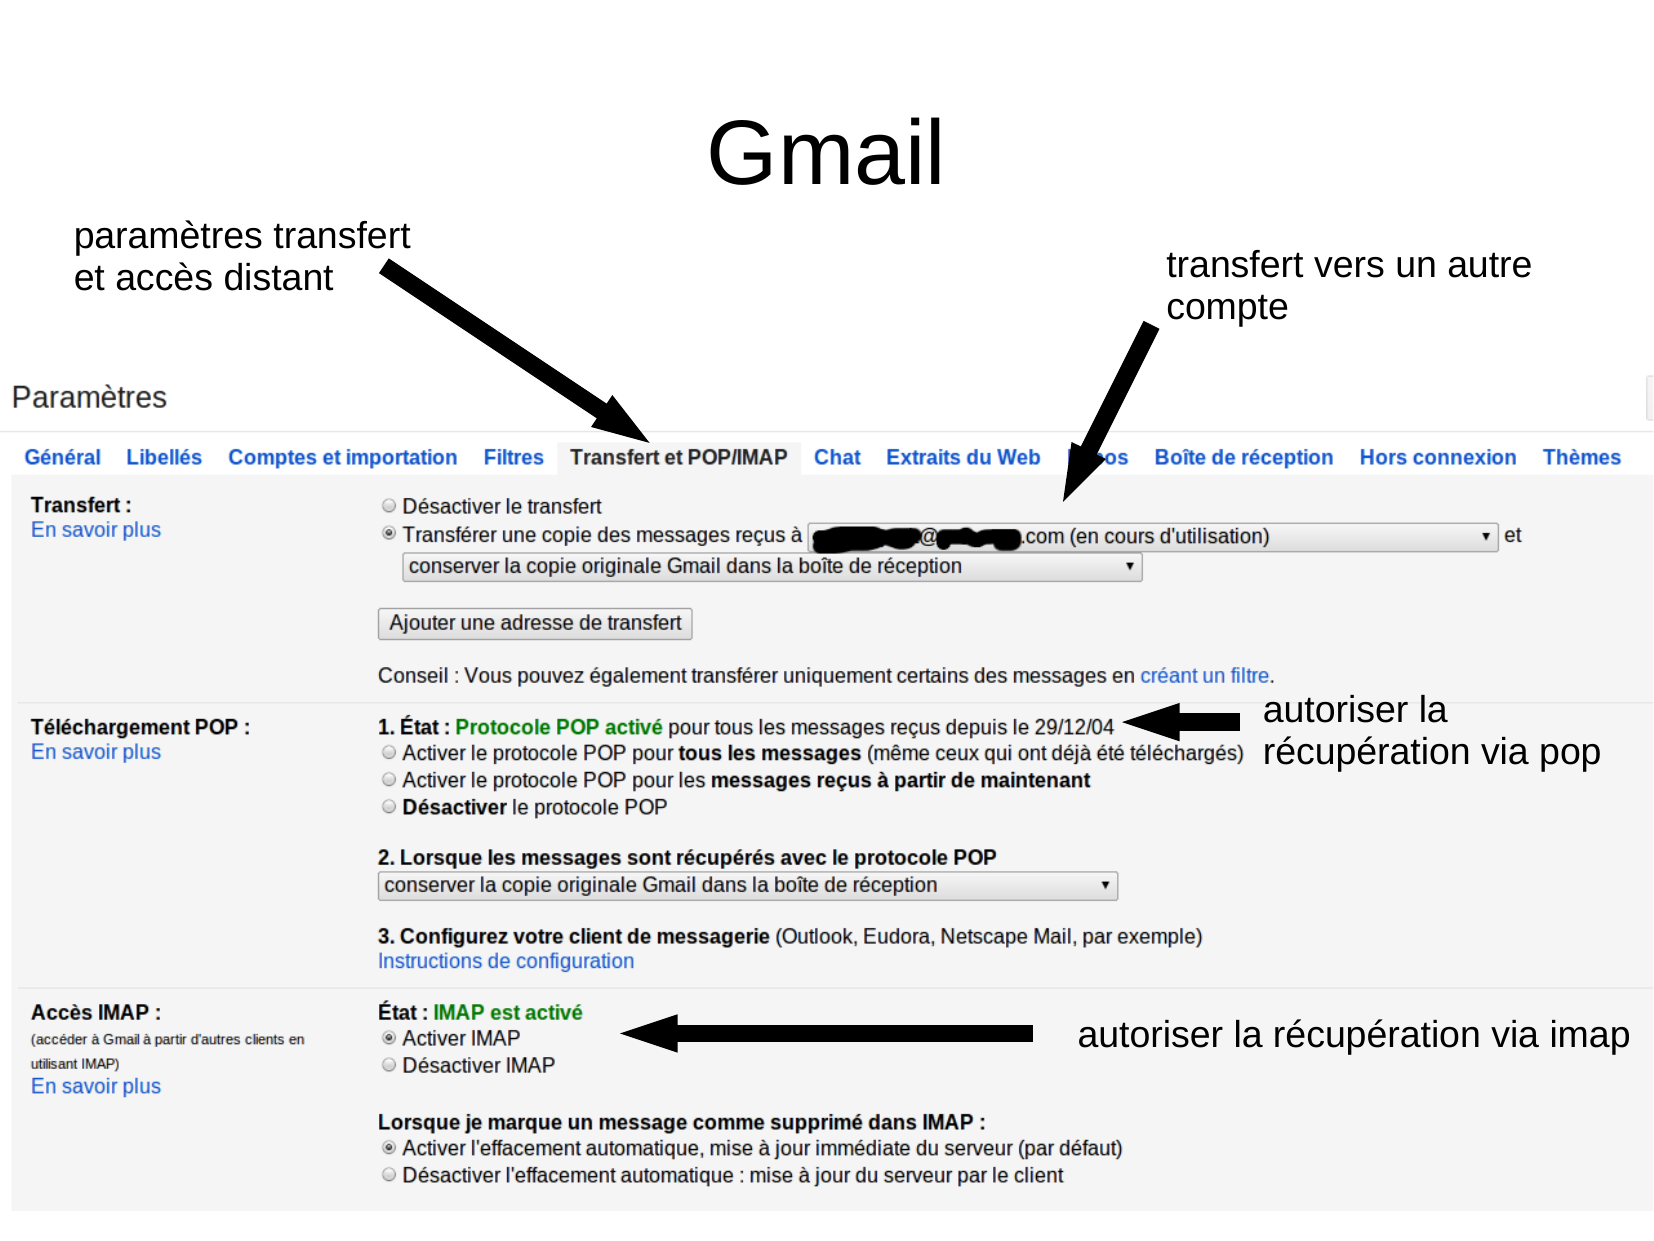

# Gmail
paramètres transfert
et accès distant
transfert vers un autre
compte
autoriser la
récupération via pop
autoriser la récupération via imap